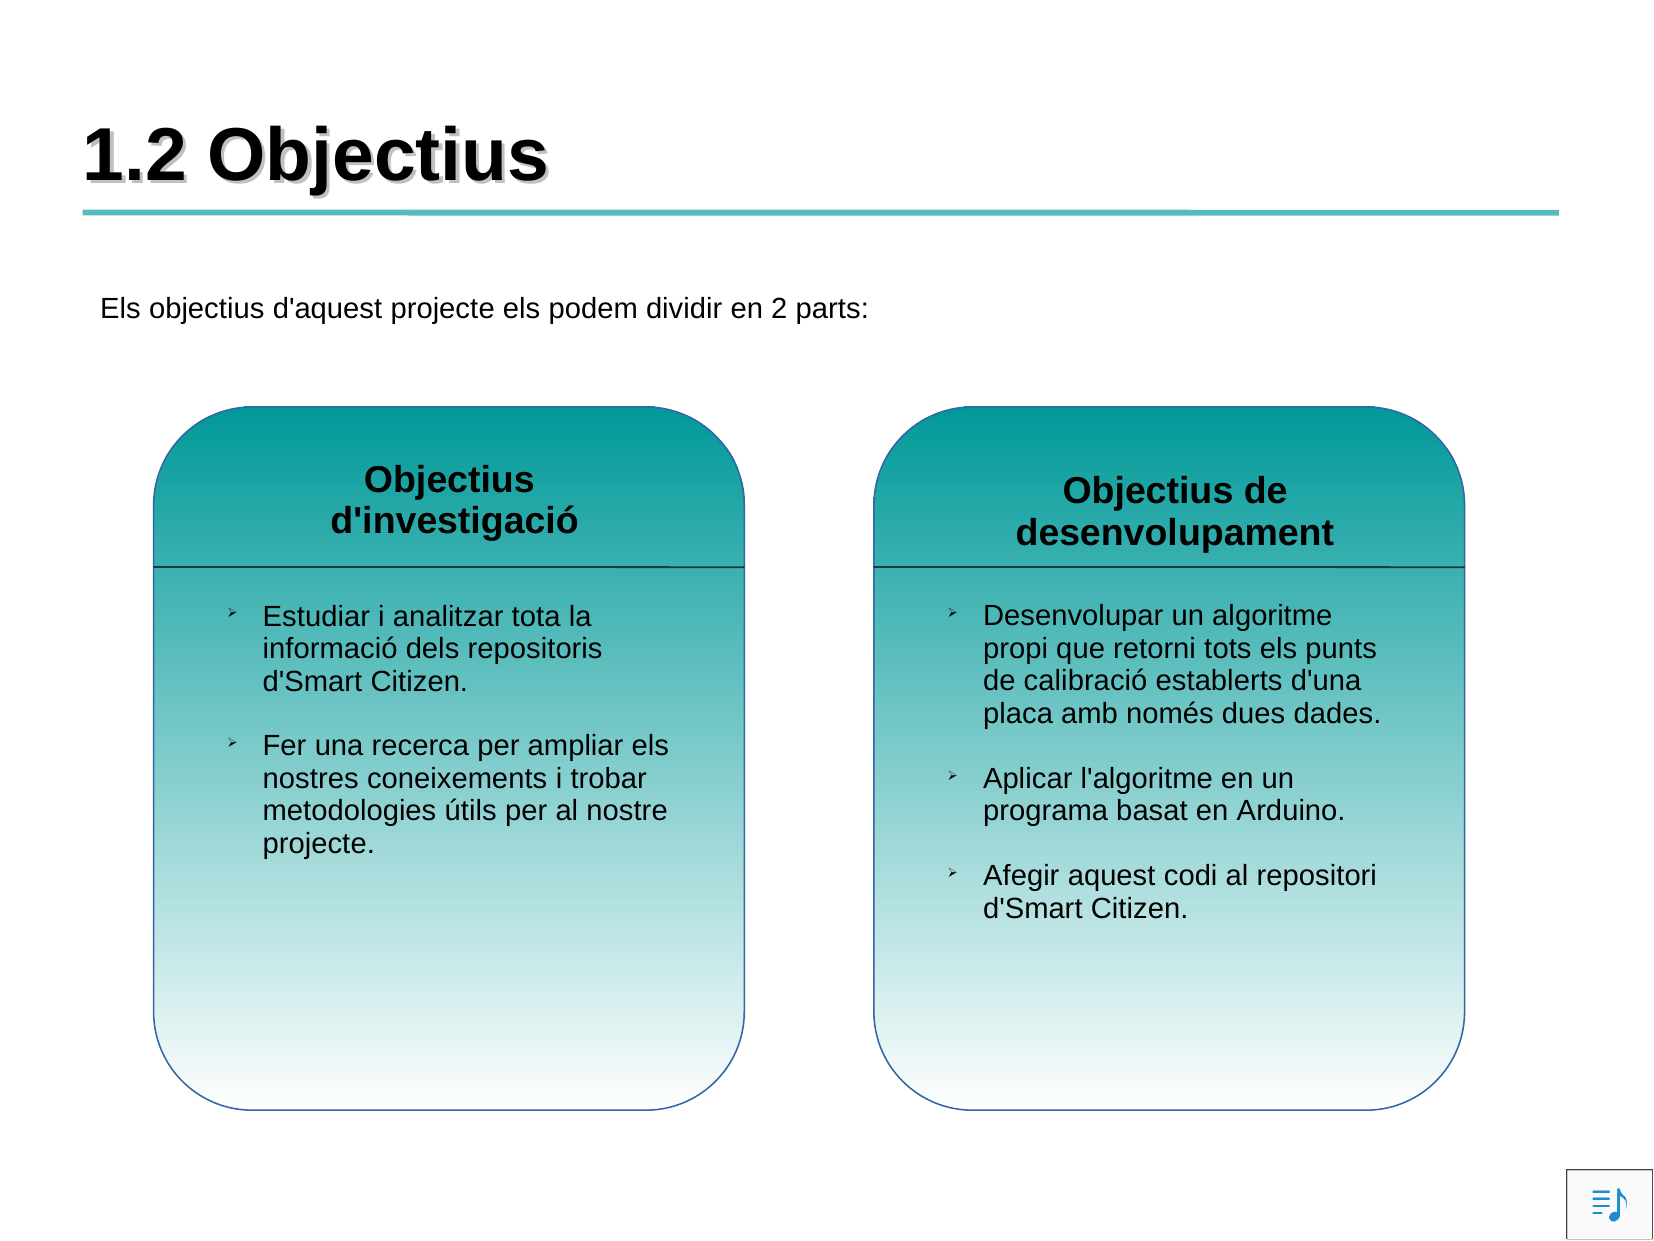

1.2 Objectius
# Els objectius d'aquest projecte els podem dividir en 2 parts:
Objectius
d'investigació
Objectius de desenvolupament
Estudiar i analitzar tota la informació dels repositoris d'Smart Citizen.
Fer una recerca per ampliar els nostres coneixements i trobar metodologies útils per al nostre projecte.
Desenvolupar un algoritme propi que retorni tots els punts de calibració establerts d'una placa amb només dues dades.
Aplicar l'algoritme en un programa basat en Arduino.
Afegir aquest codi al repositori d'Smart Citizen.